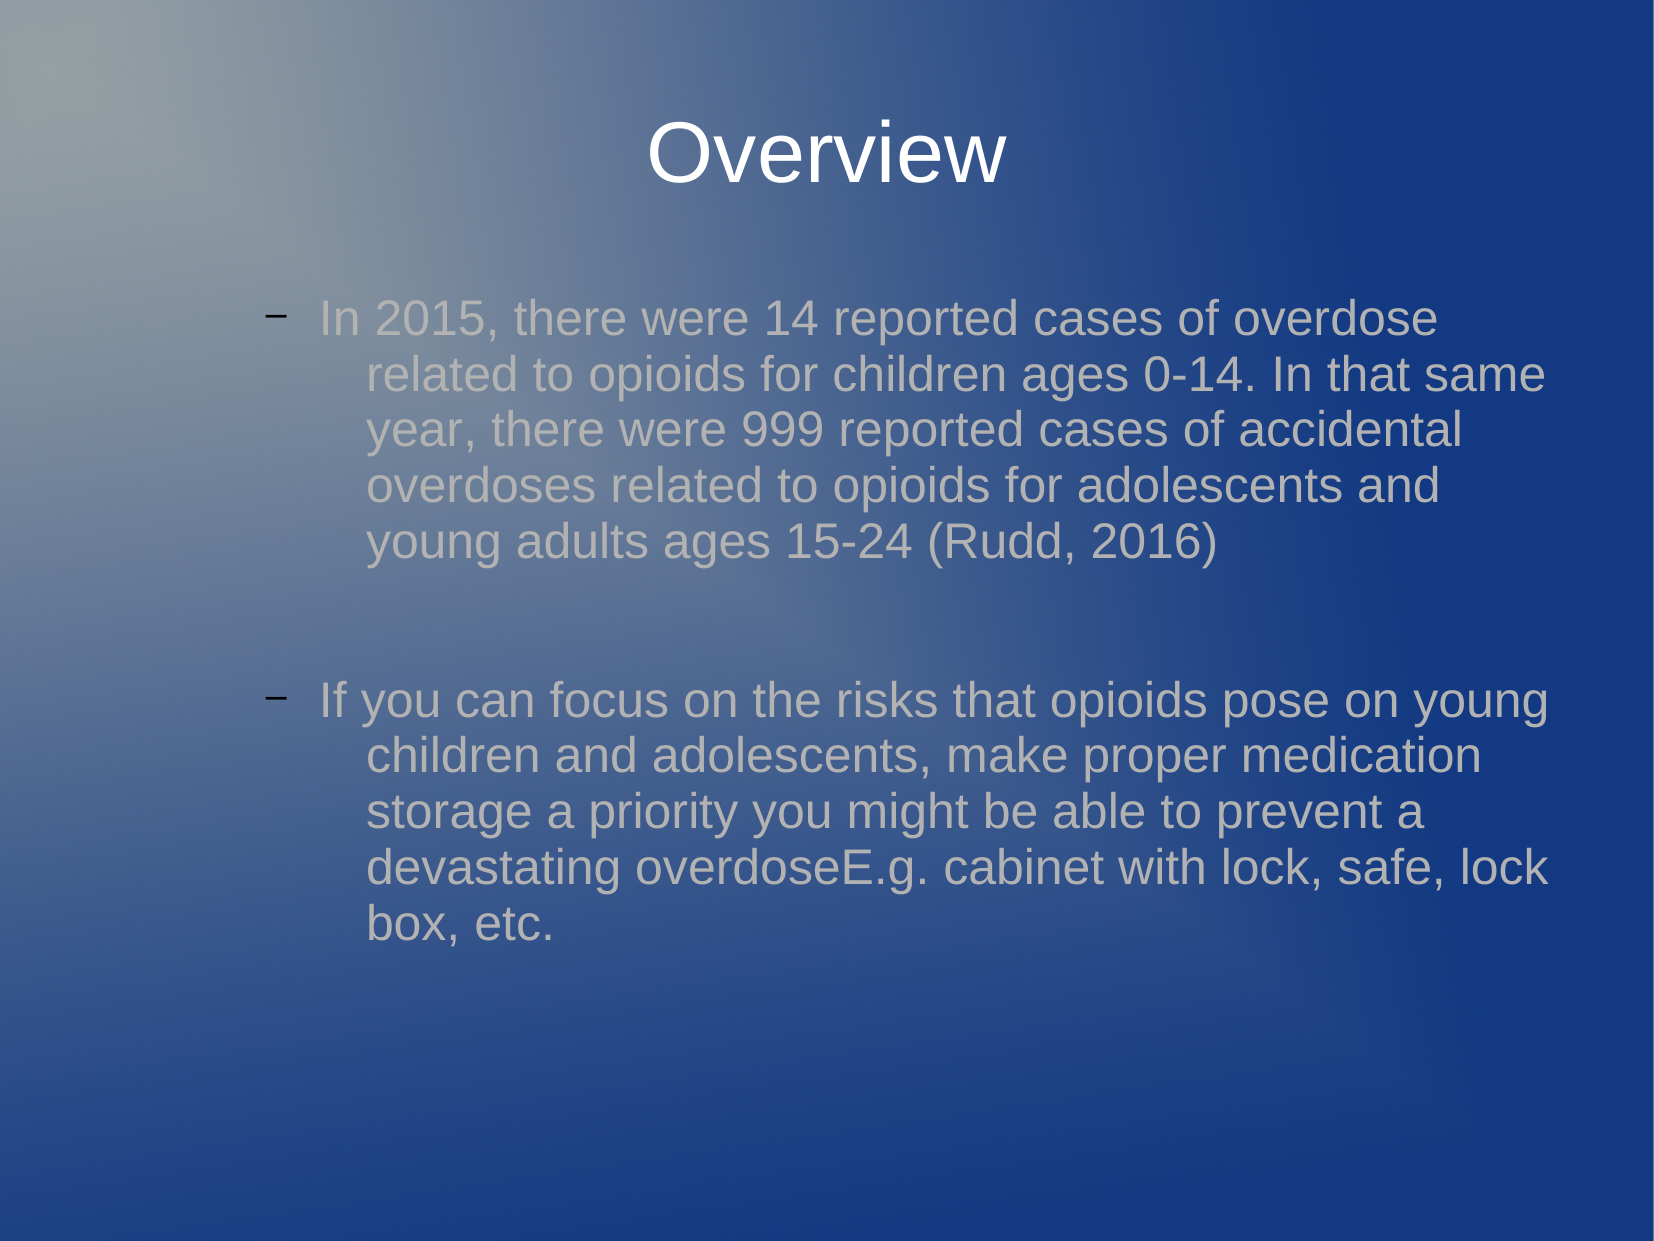

# Overview
In 2015, there were 14 reported cases of overdose related to opioids for children ages 0-14. In that same year, there were 999 reported cases of accidental overdoses related to opioids for adolescents and young adults ages 15-24 (Rudd, 2016)
If you can focus on the risks that opioids pose on young children and adolescents, make proper medication storage a priority you might be able to prevent a devastating overdoseE.g. cabinet with lock, safe, lock box, etc.